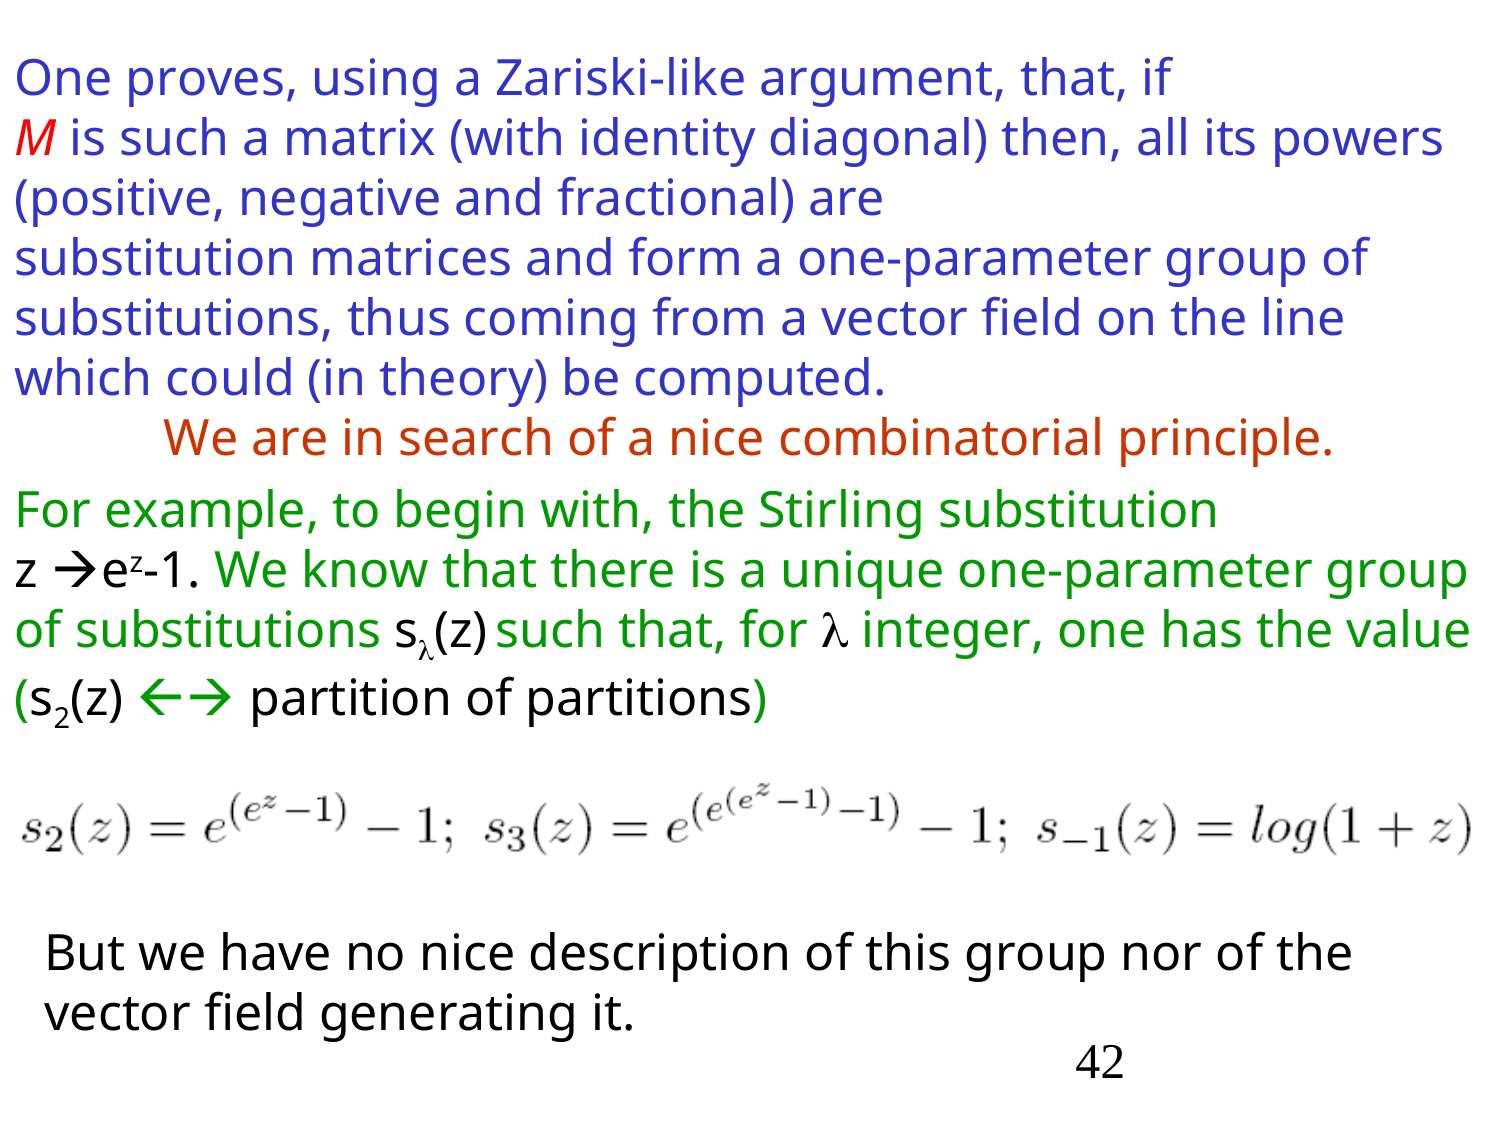

One proves, using a Zariski-like argument, that, if
M is such a matrix (with identity diagonal) then, all its powers (positive, negative and fractional) are
substitution matrices and form a one-parameter group of substitutions, thus coming from a vector field on the line which could (in theory) be computed.
We are in search of a nice combinatorial principle.
For example, to begin with, the Stirling substitution
z ez-1. We know that there is a unique one-parameter group of substitutions s(z) such that, for  integer, one has the value (s2(z)  partition of partitions)
But we have no nice description of this group nor of the vector field generating it.
42